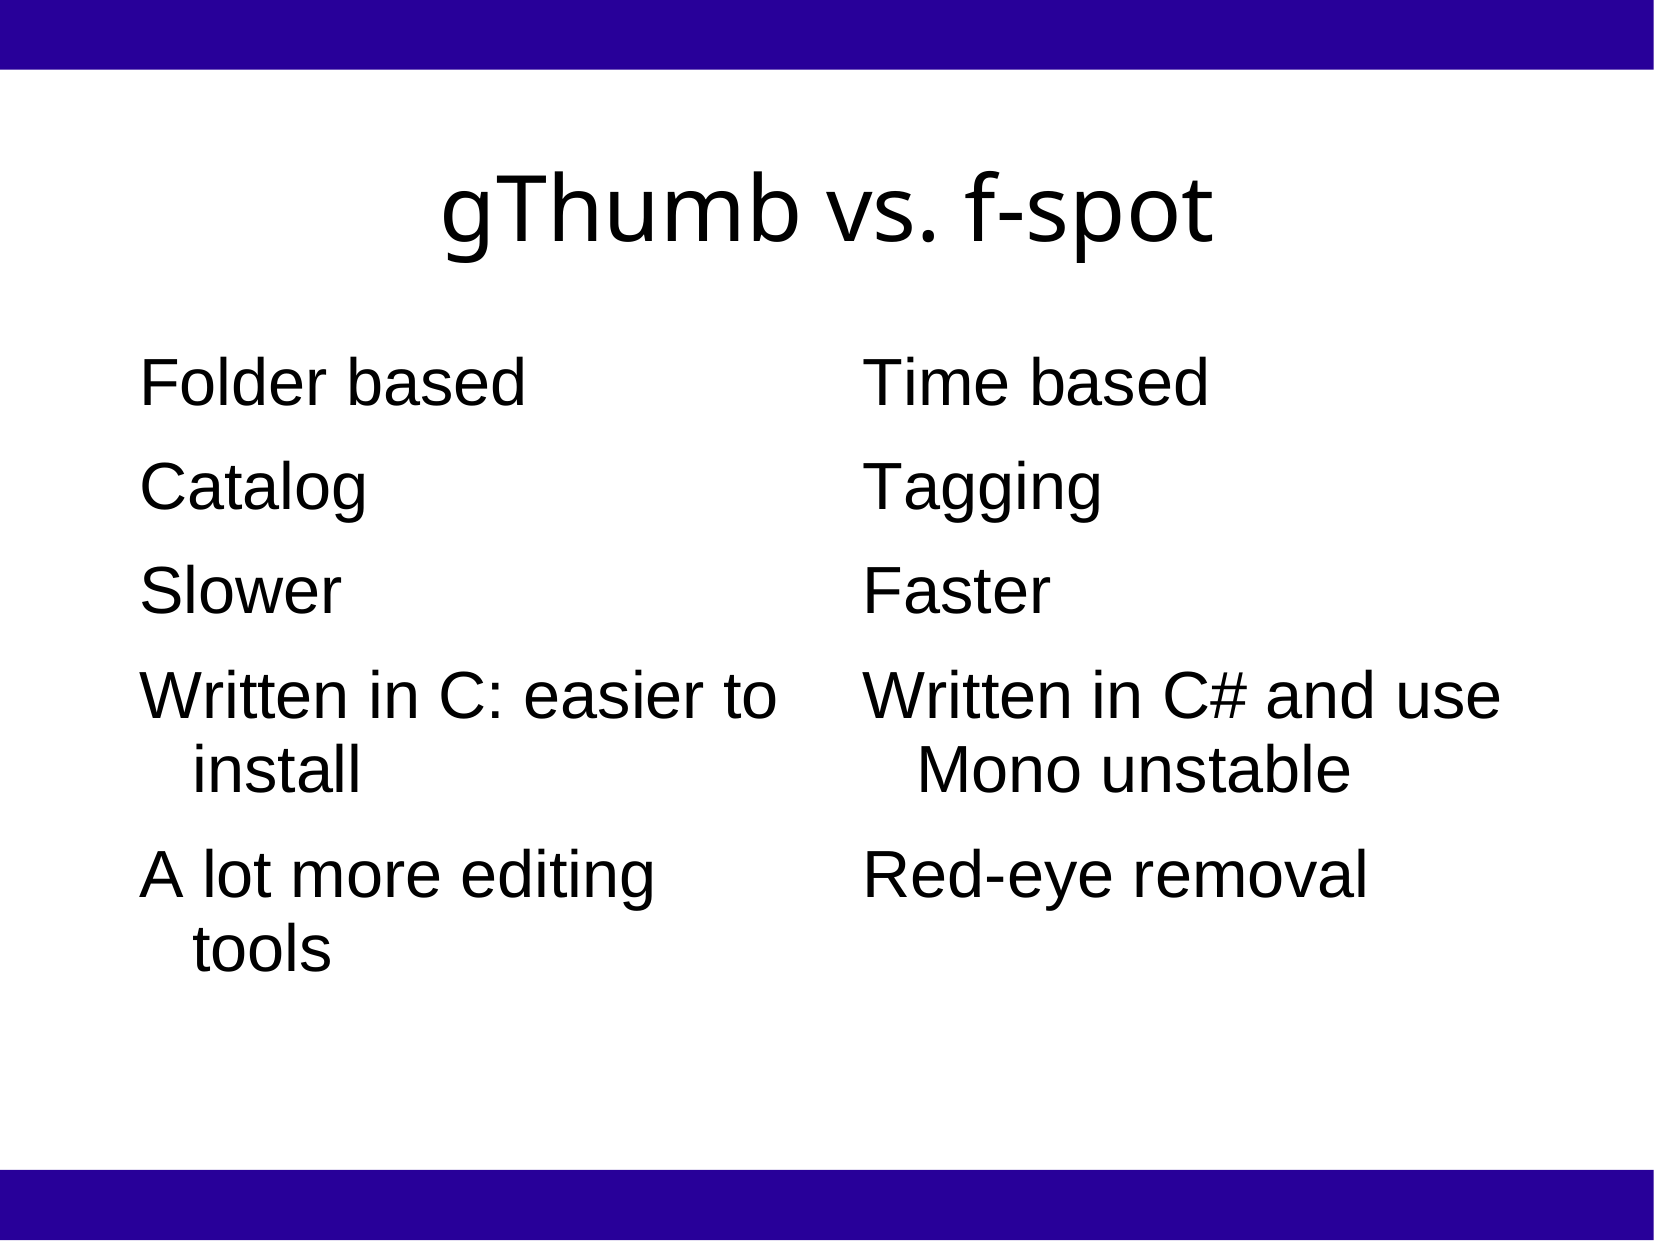

# gThumb vs. f-spot
Folder based
Catalog
Slower
Written in C: easier to install
A lot more editing tools
Time based
Tagging
Faster
Written in C# and use Mono unstable
Red-eye removal